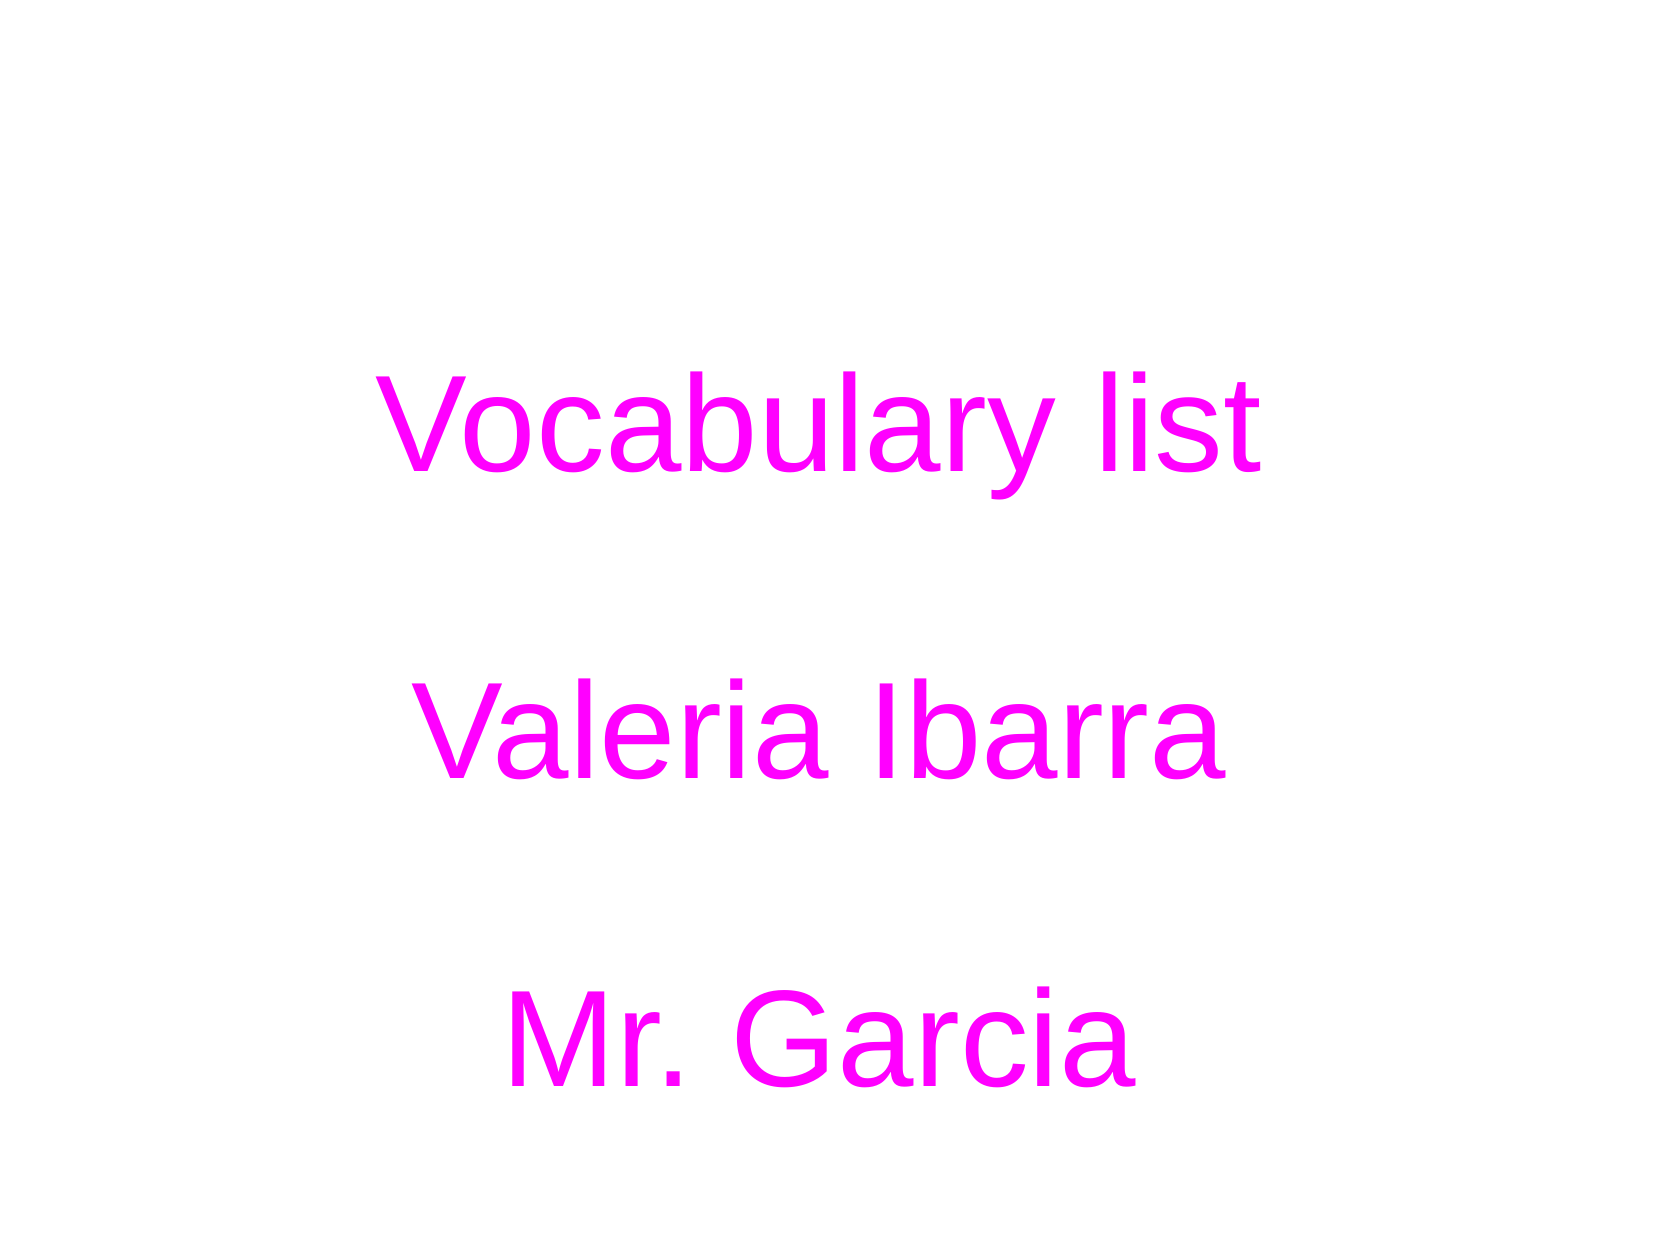

# Vocabulary list
Valeria Ibarra
Mr. Garcia